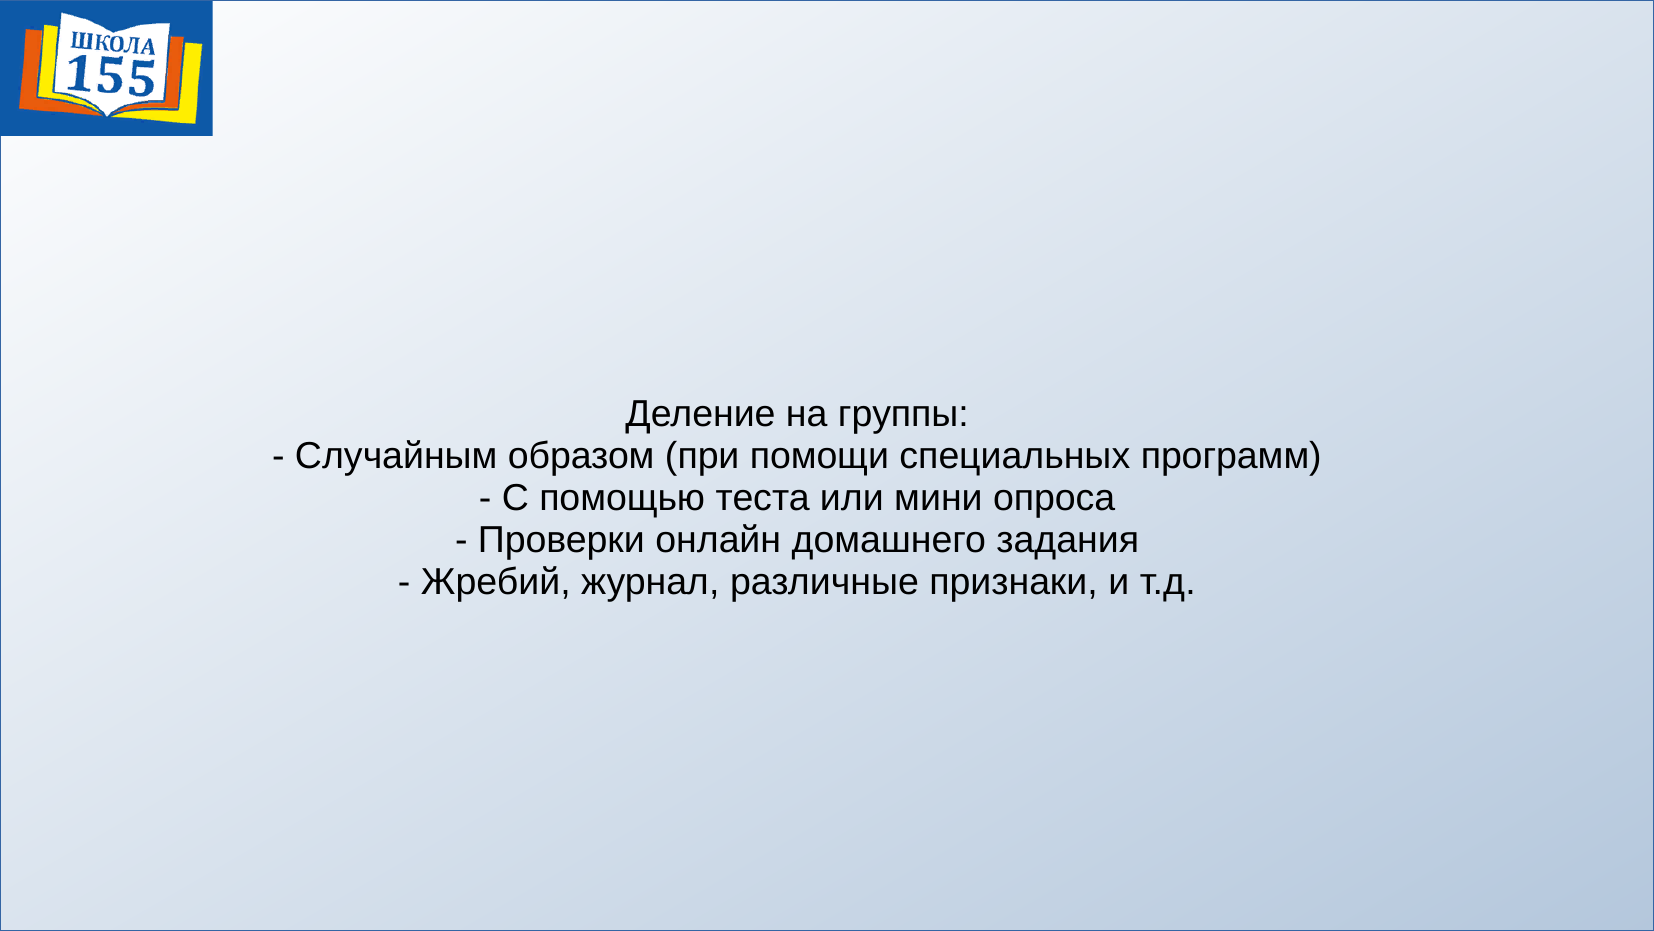

# Деление на группы:
- Случайным образом (при помощи специальных программ)
- С помощью теста или мини опроса
- Проверки онлайн домашнего задания
- Жребий, журнал, различные признаки, и т.д.